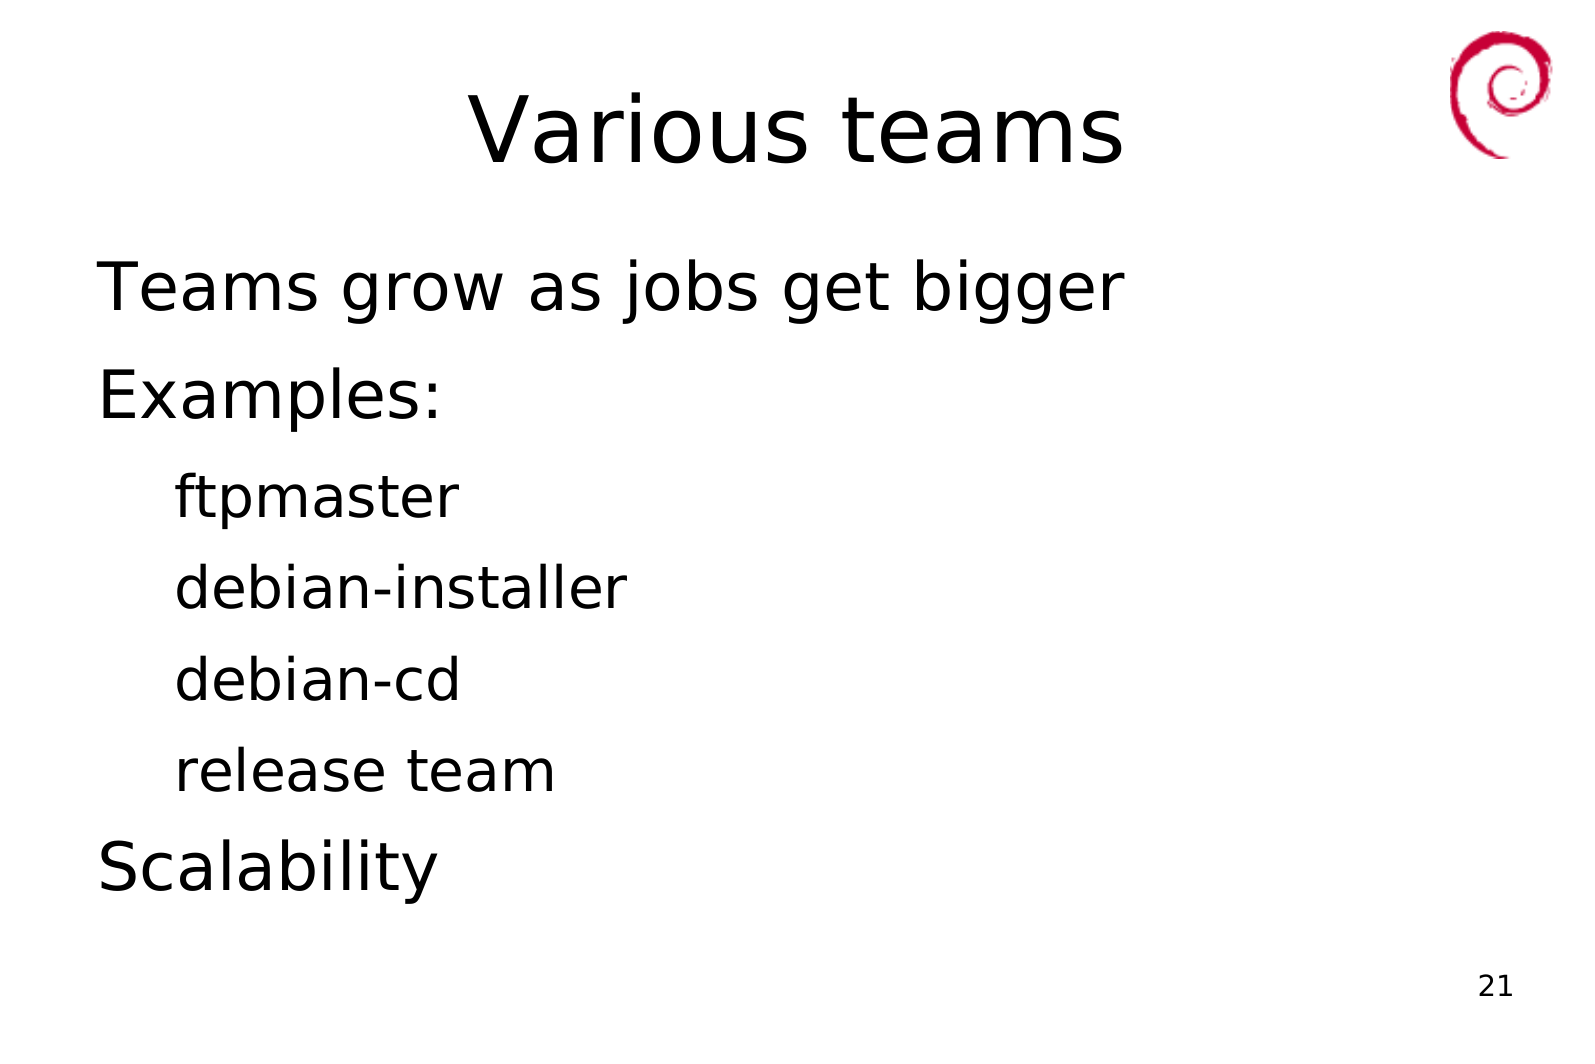

# Various teams
Teams grow as jobs get bigger
Examples:
ftpmaster
debian-installer
debian-cd
release team
Scalability
21